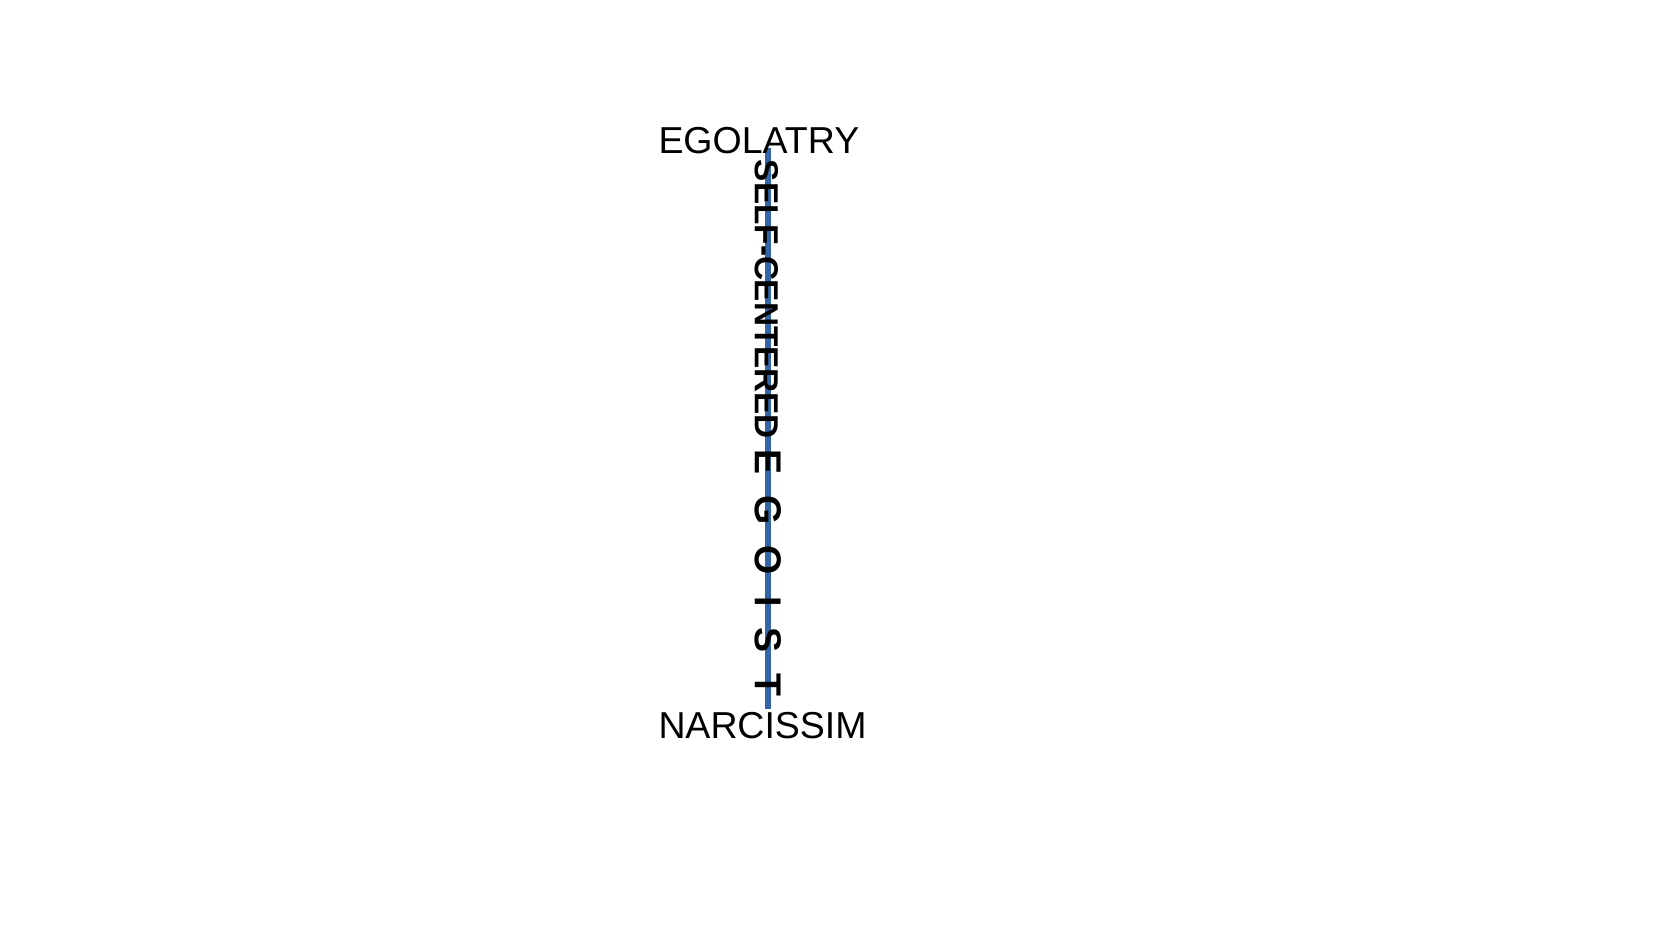

EGOLATRY
SELF-CENTERED E G O I S T
NARCISSIM